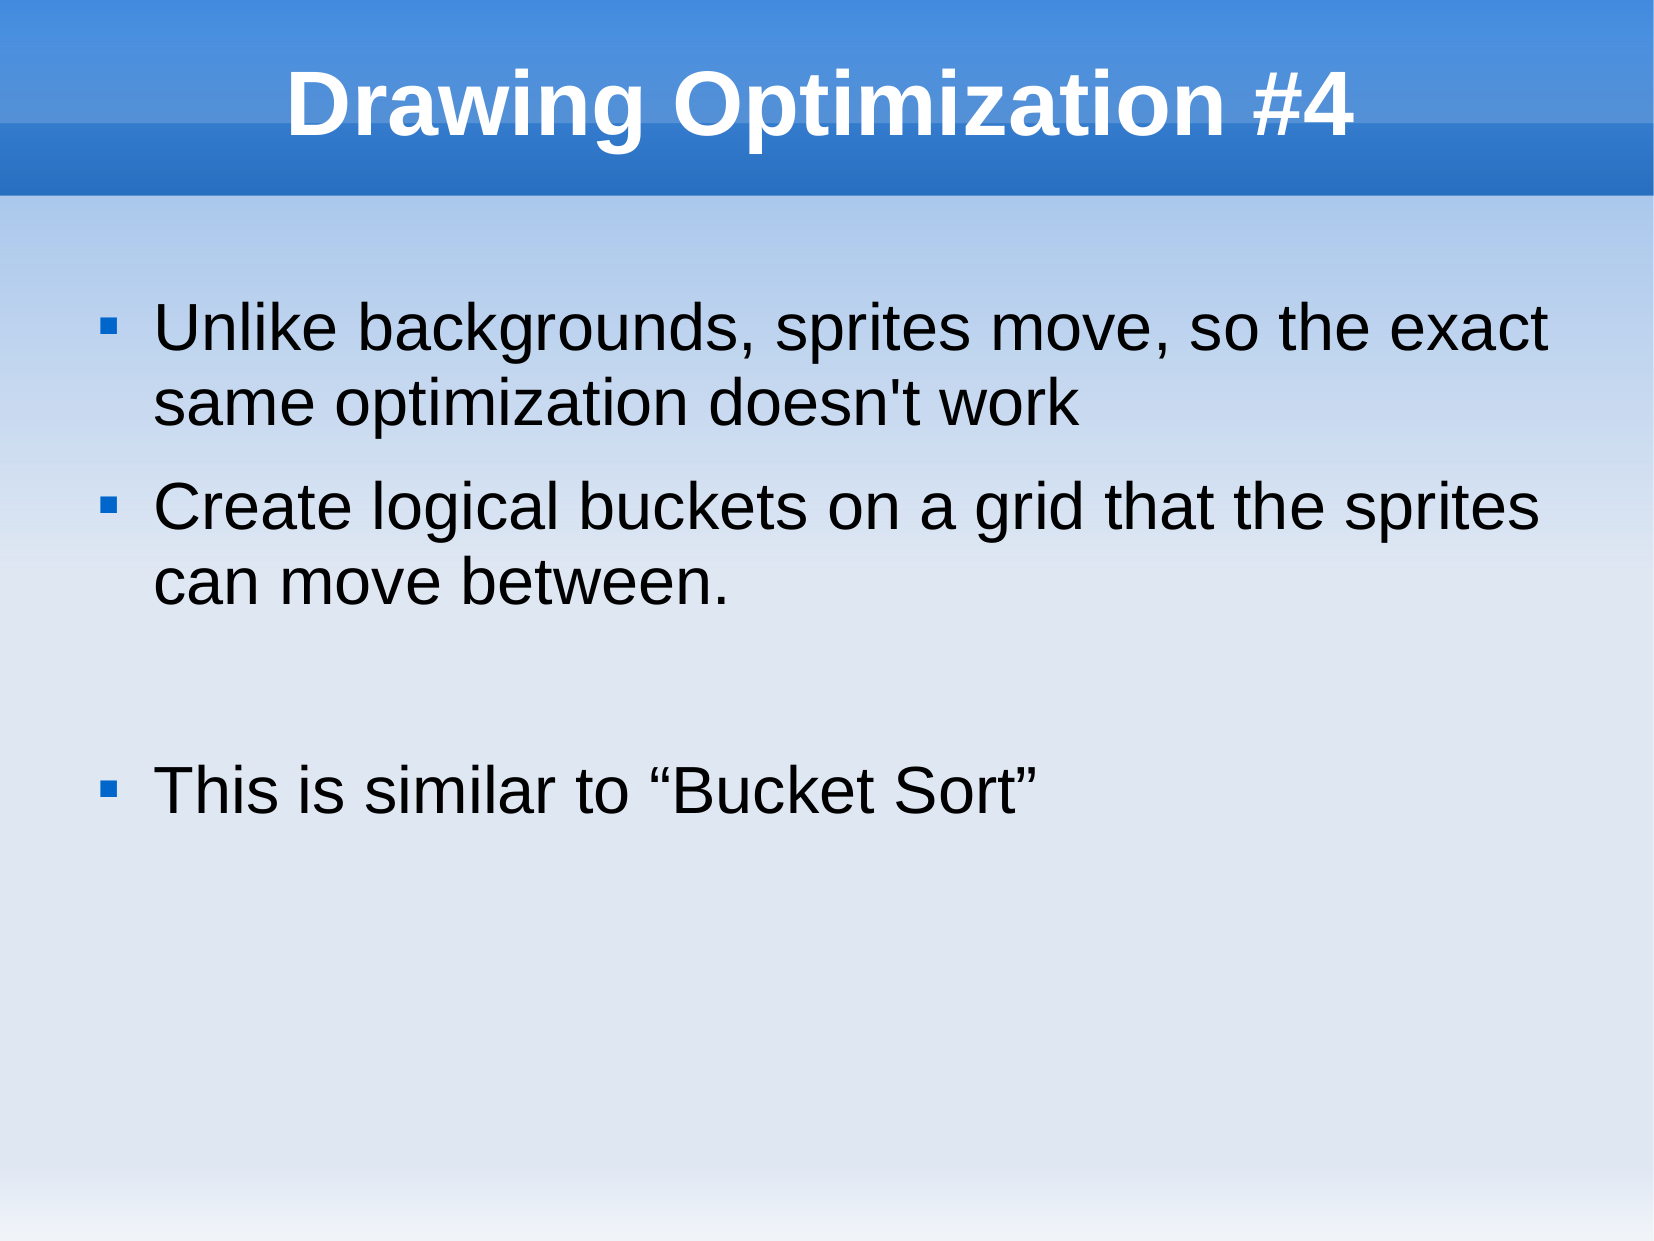

# Drawing Optimization #4
Unlike backgrounds, sprites move, so the exact same optimization doesn't work
Create logical buckets on a grid that the sprites can move between.
This is similar to “Bucket Sort”